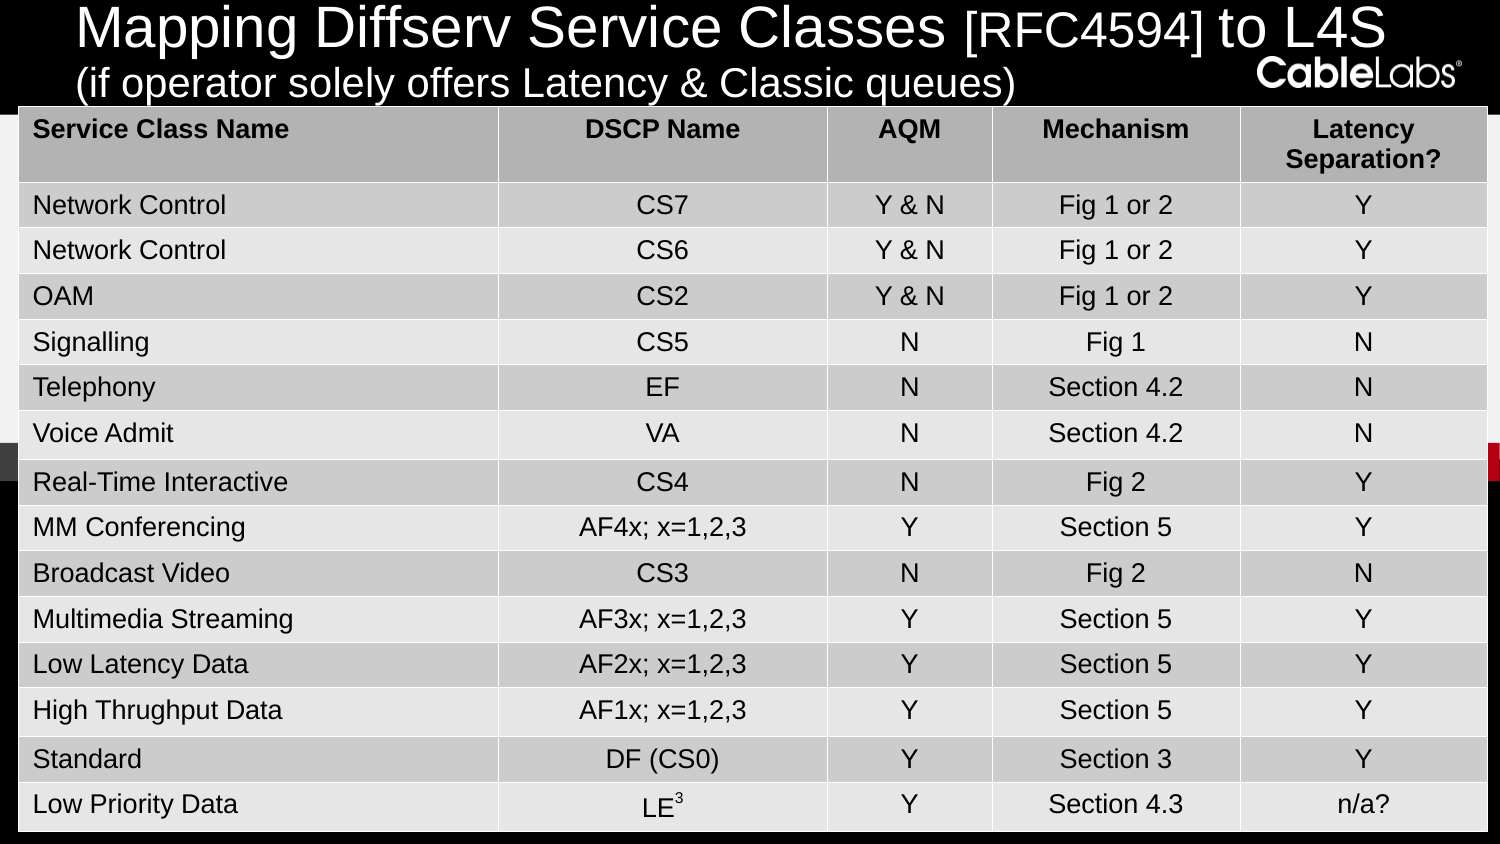

# Mapping Diffserv Service Classes [RFC4594] to L4S (if operator solely offers Latency & Classic queues)
| Service Class Name | DSCP Name | AQM | Mechanism | Latency Separation? |
| --- | --- | --- | --- | --- |
| Network Control | CS7 | Y & N | Fig 1 or 2 | Y |
| Network Control | CS6 | Y & N | Fig 1 or 2 | Y |
| OAM | CS2 | Y & N | Fig 1 or 2 | Y |
| Signalling | CS5 | N | Fig 1 | N |
| Telephony | EF | N | Section 4.2 | N |
| Voice Admit | VA | N | Section 4.2 | N |
| Real-Time Interactive | CS4 | N | Fig 2 | Y |
| MM Conferencing | AF4x; x=1,2,3 | Y | Section 5 | Y |
| Broadcast Video | CS3 | N | Fig 2 | N |
| Multimedia Streaming | AF3x; x=1,2,3 | Y | Section 5 | Y |
| Low Latency Data | AF2x; x=1,2,3 | Y | Section 5 | Y |
| High Thrughput Data | AF1x; x=1,2,3 | Y | Section 5 | Y |
| Standard | DF (CS0) | Y | Section 3 | Y |
| Low Priority Data | LE3 | Y | Section 4.3 | n/a? |